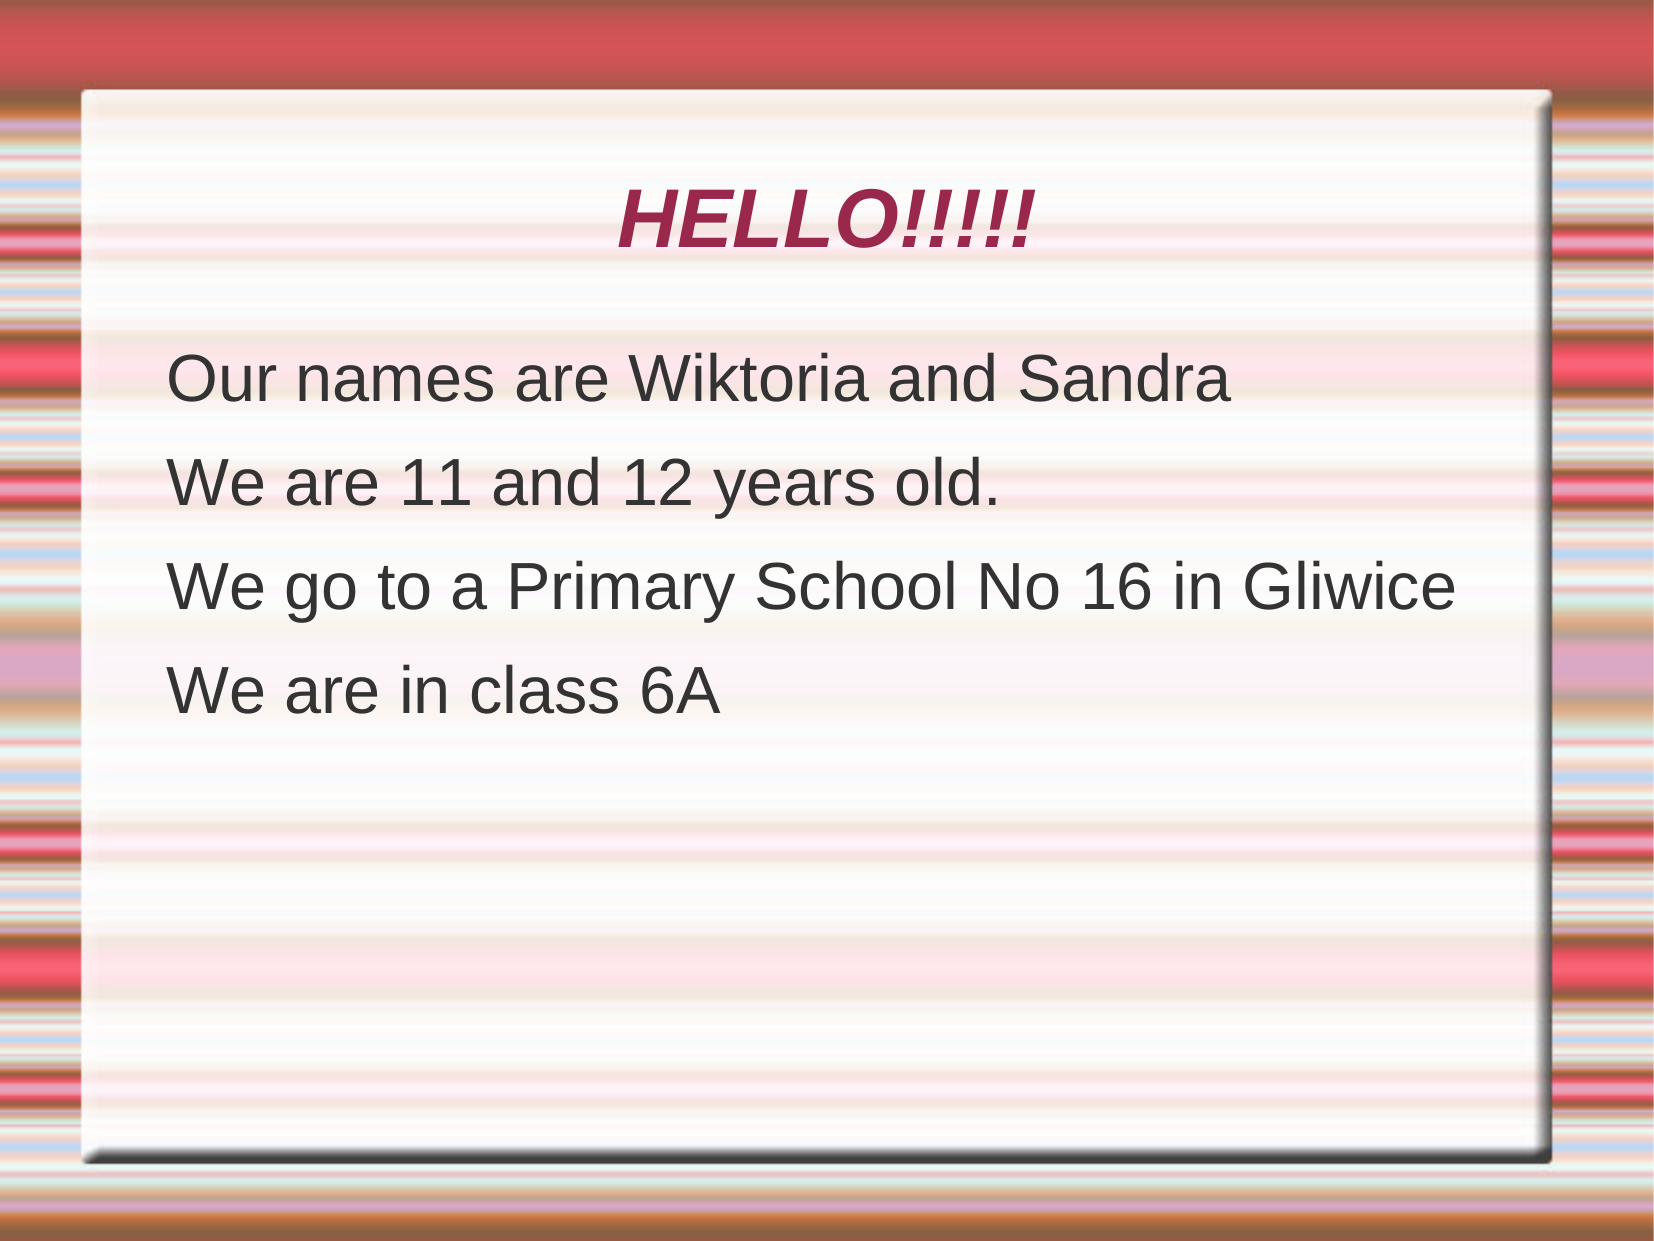

# HELLO!!!!!
Our names are Wiktoria and Sandra
We are 11 and 12 years old.
We go to a Primary School No 16 in Gliwice
We are in class 6A